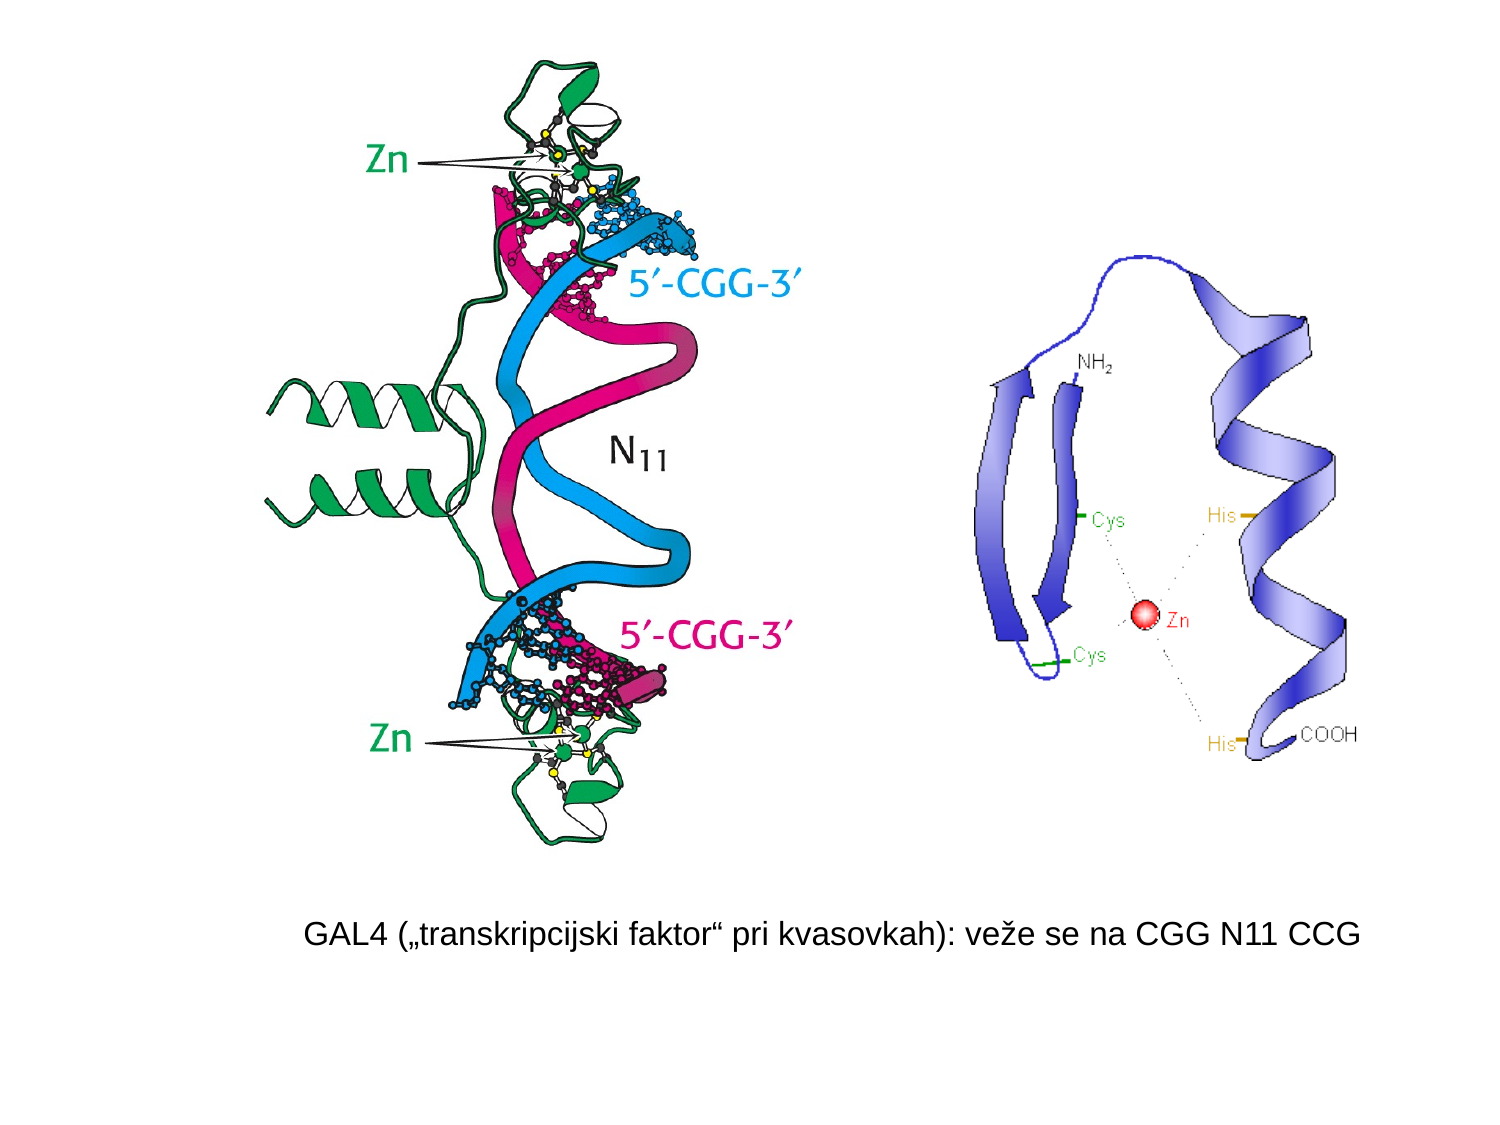

GAL4 („transkripcijski faktor“ pri kvasovkah): veže se na CGG N11 CCG